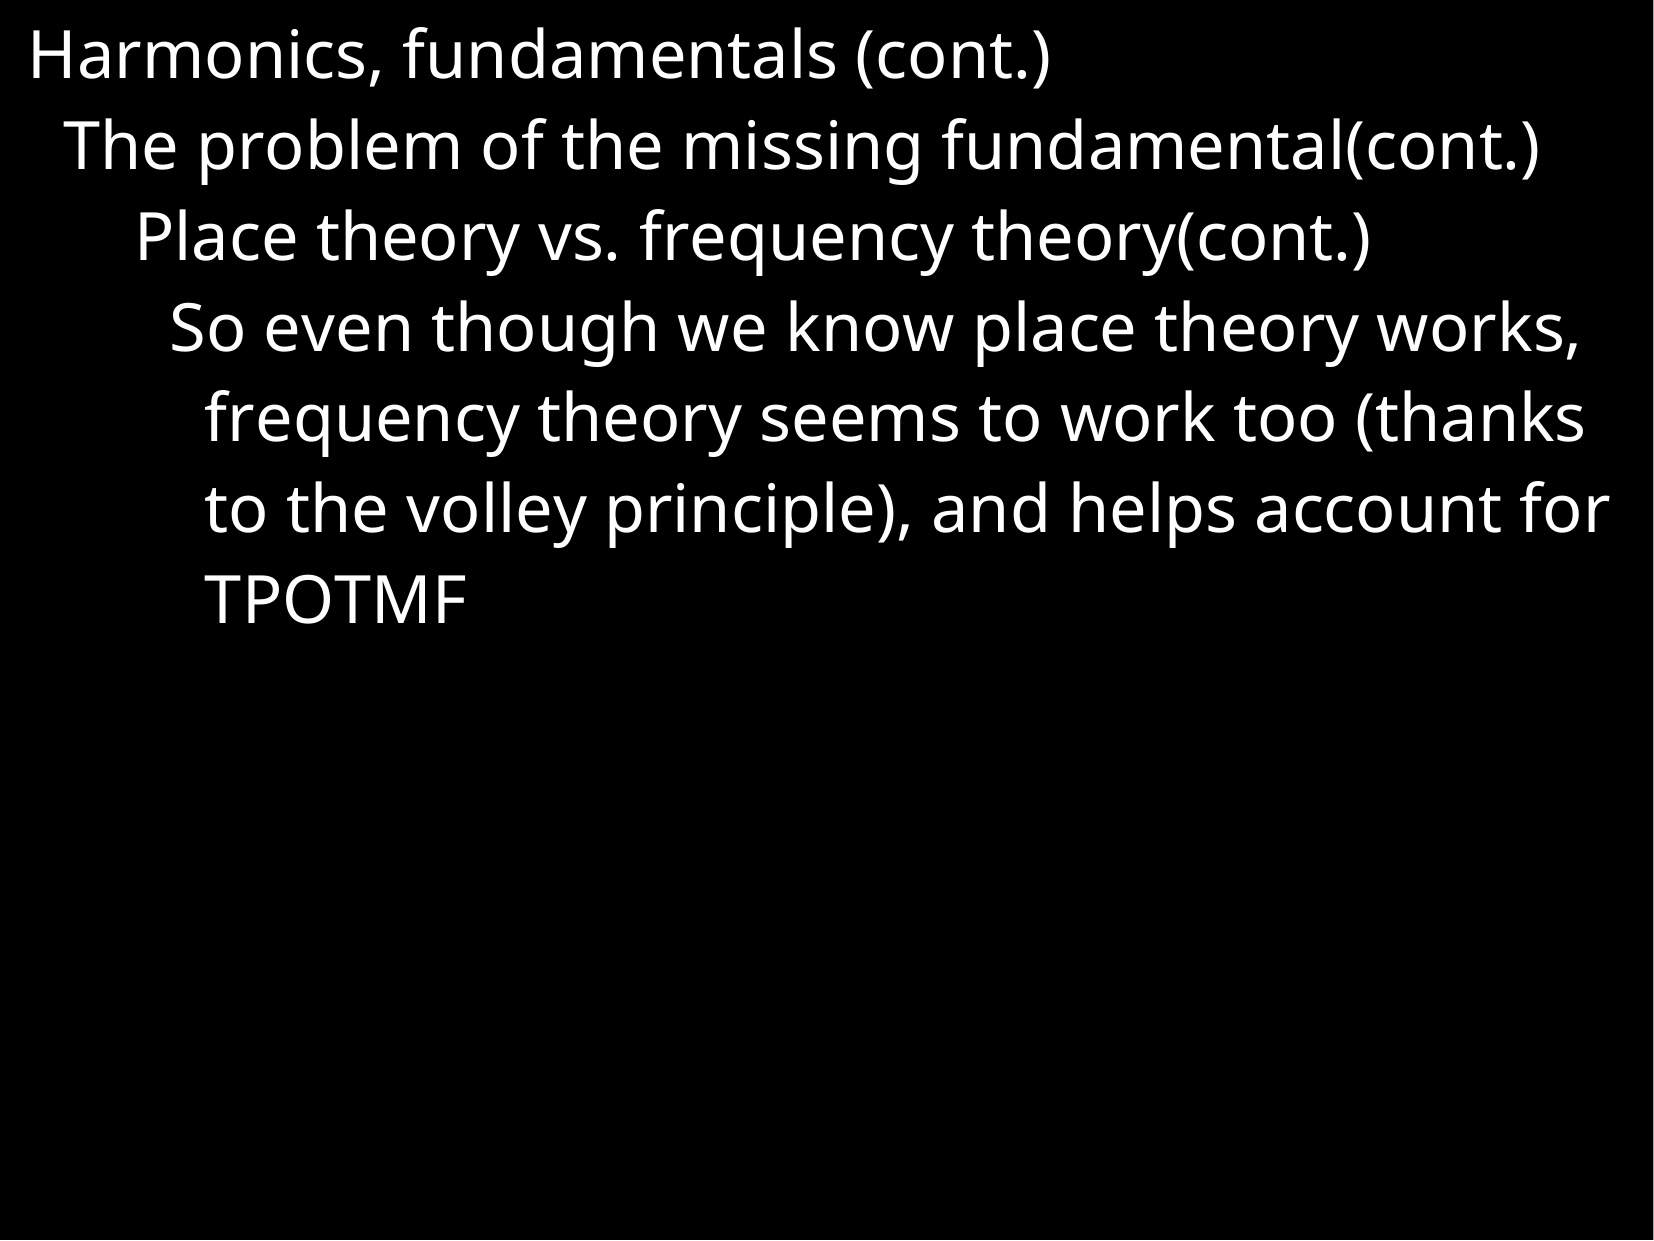

Harmonics, fundamentals (cont.)
The problem of the missing fundamental(cont.)
Place theory vs. frequency theory(cont.)
So even though we know place theory works, frequency theory seems to work too (thanks to the volley principle), and helps account for TPOTMF